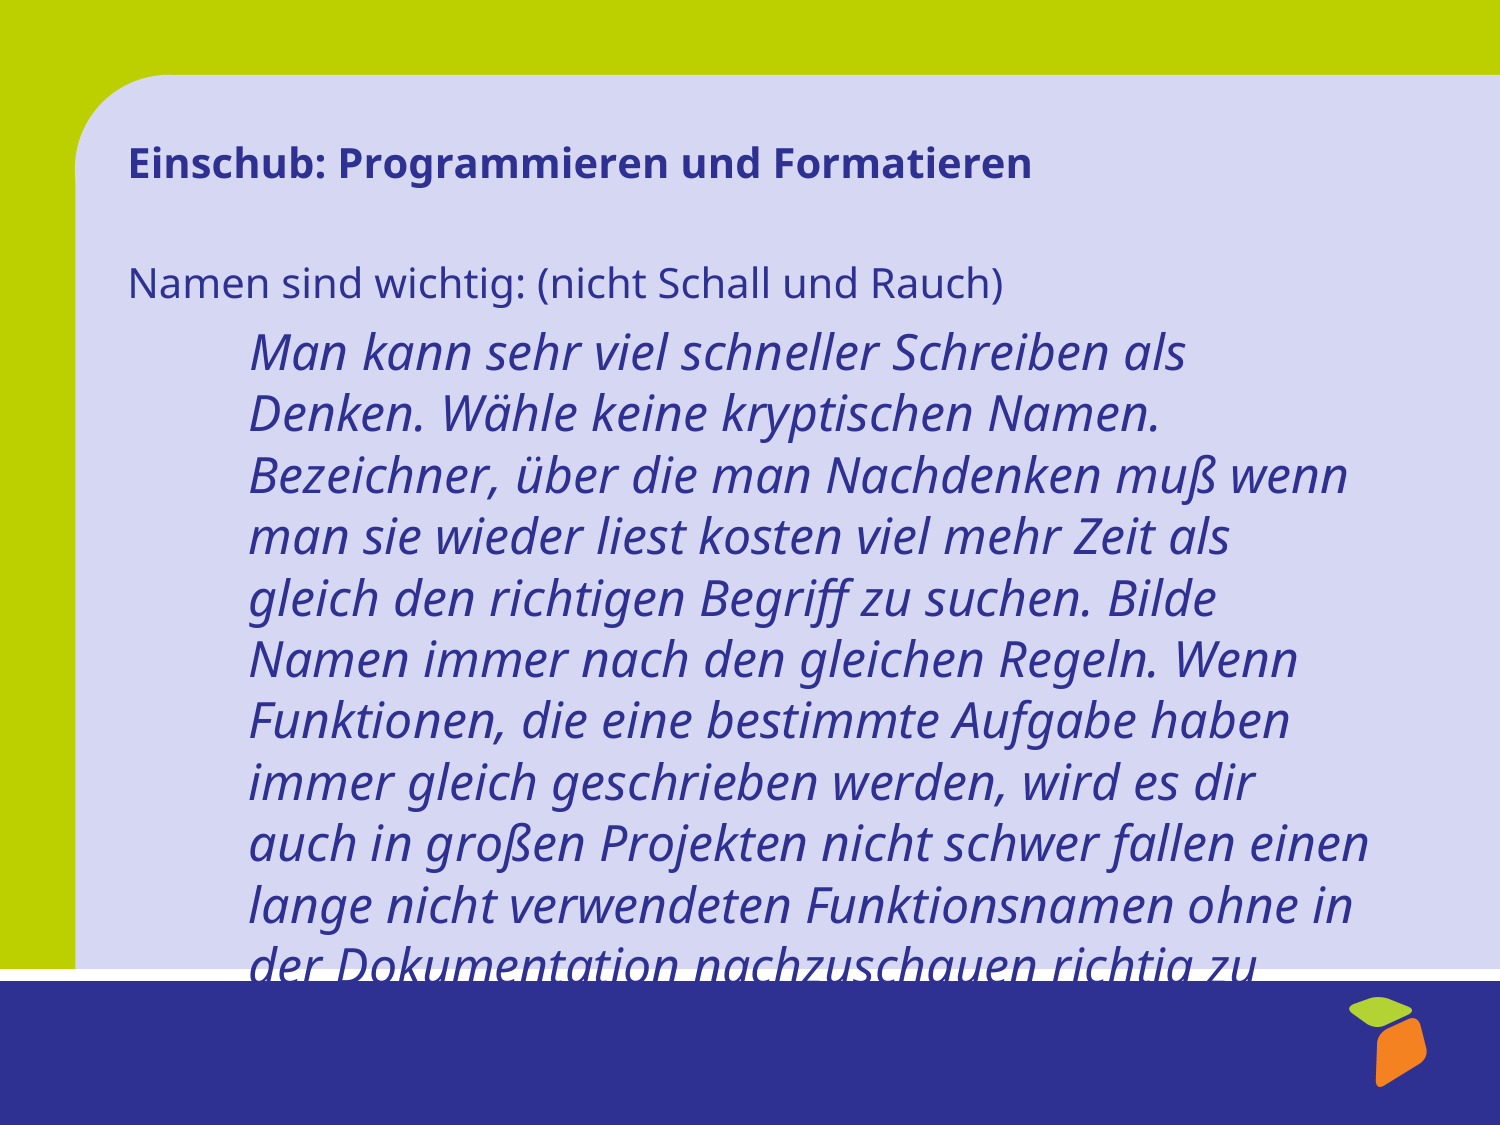

# Einschub: Programmieren und Formatieren
Namen sind wichtig: (nicht Schall und Rauch)
 Man kann sehr viel schneller Schreiben als Denken. Wähle keine kryptischen Namen. Bezeichner, über die man Nachdenken muß wenn man sie wieder liest kosten viel mehr Zeit als gleich den richtigen Begriff zu suchen. Bilde Namen immer nach den gleichen Regeln. Wenn Funktionen, die eine bestimmte Aufgabe haben immer gleich geschrieben werden, wird es dir auch in großen Projekten nicht schwer fallen einen lange nicht verwendeten Funktionsnamen ohne in der Dokumentation nachzuschauen richtig zu verwenden. (Ralf)
Fazit: Konventionen erleichtern das Leben